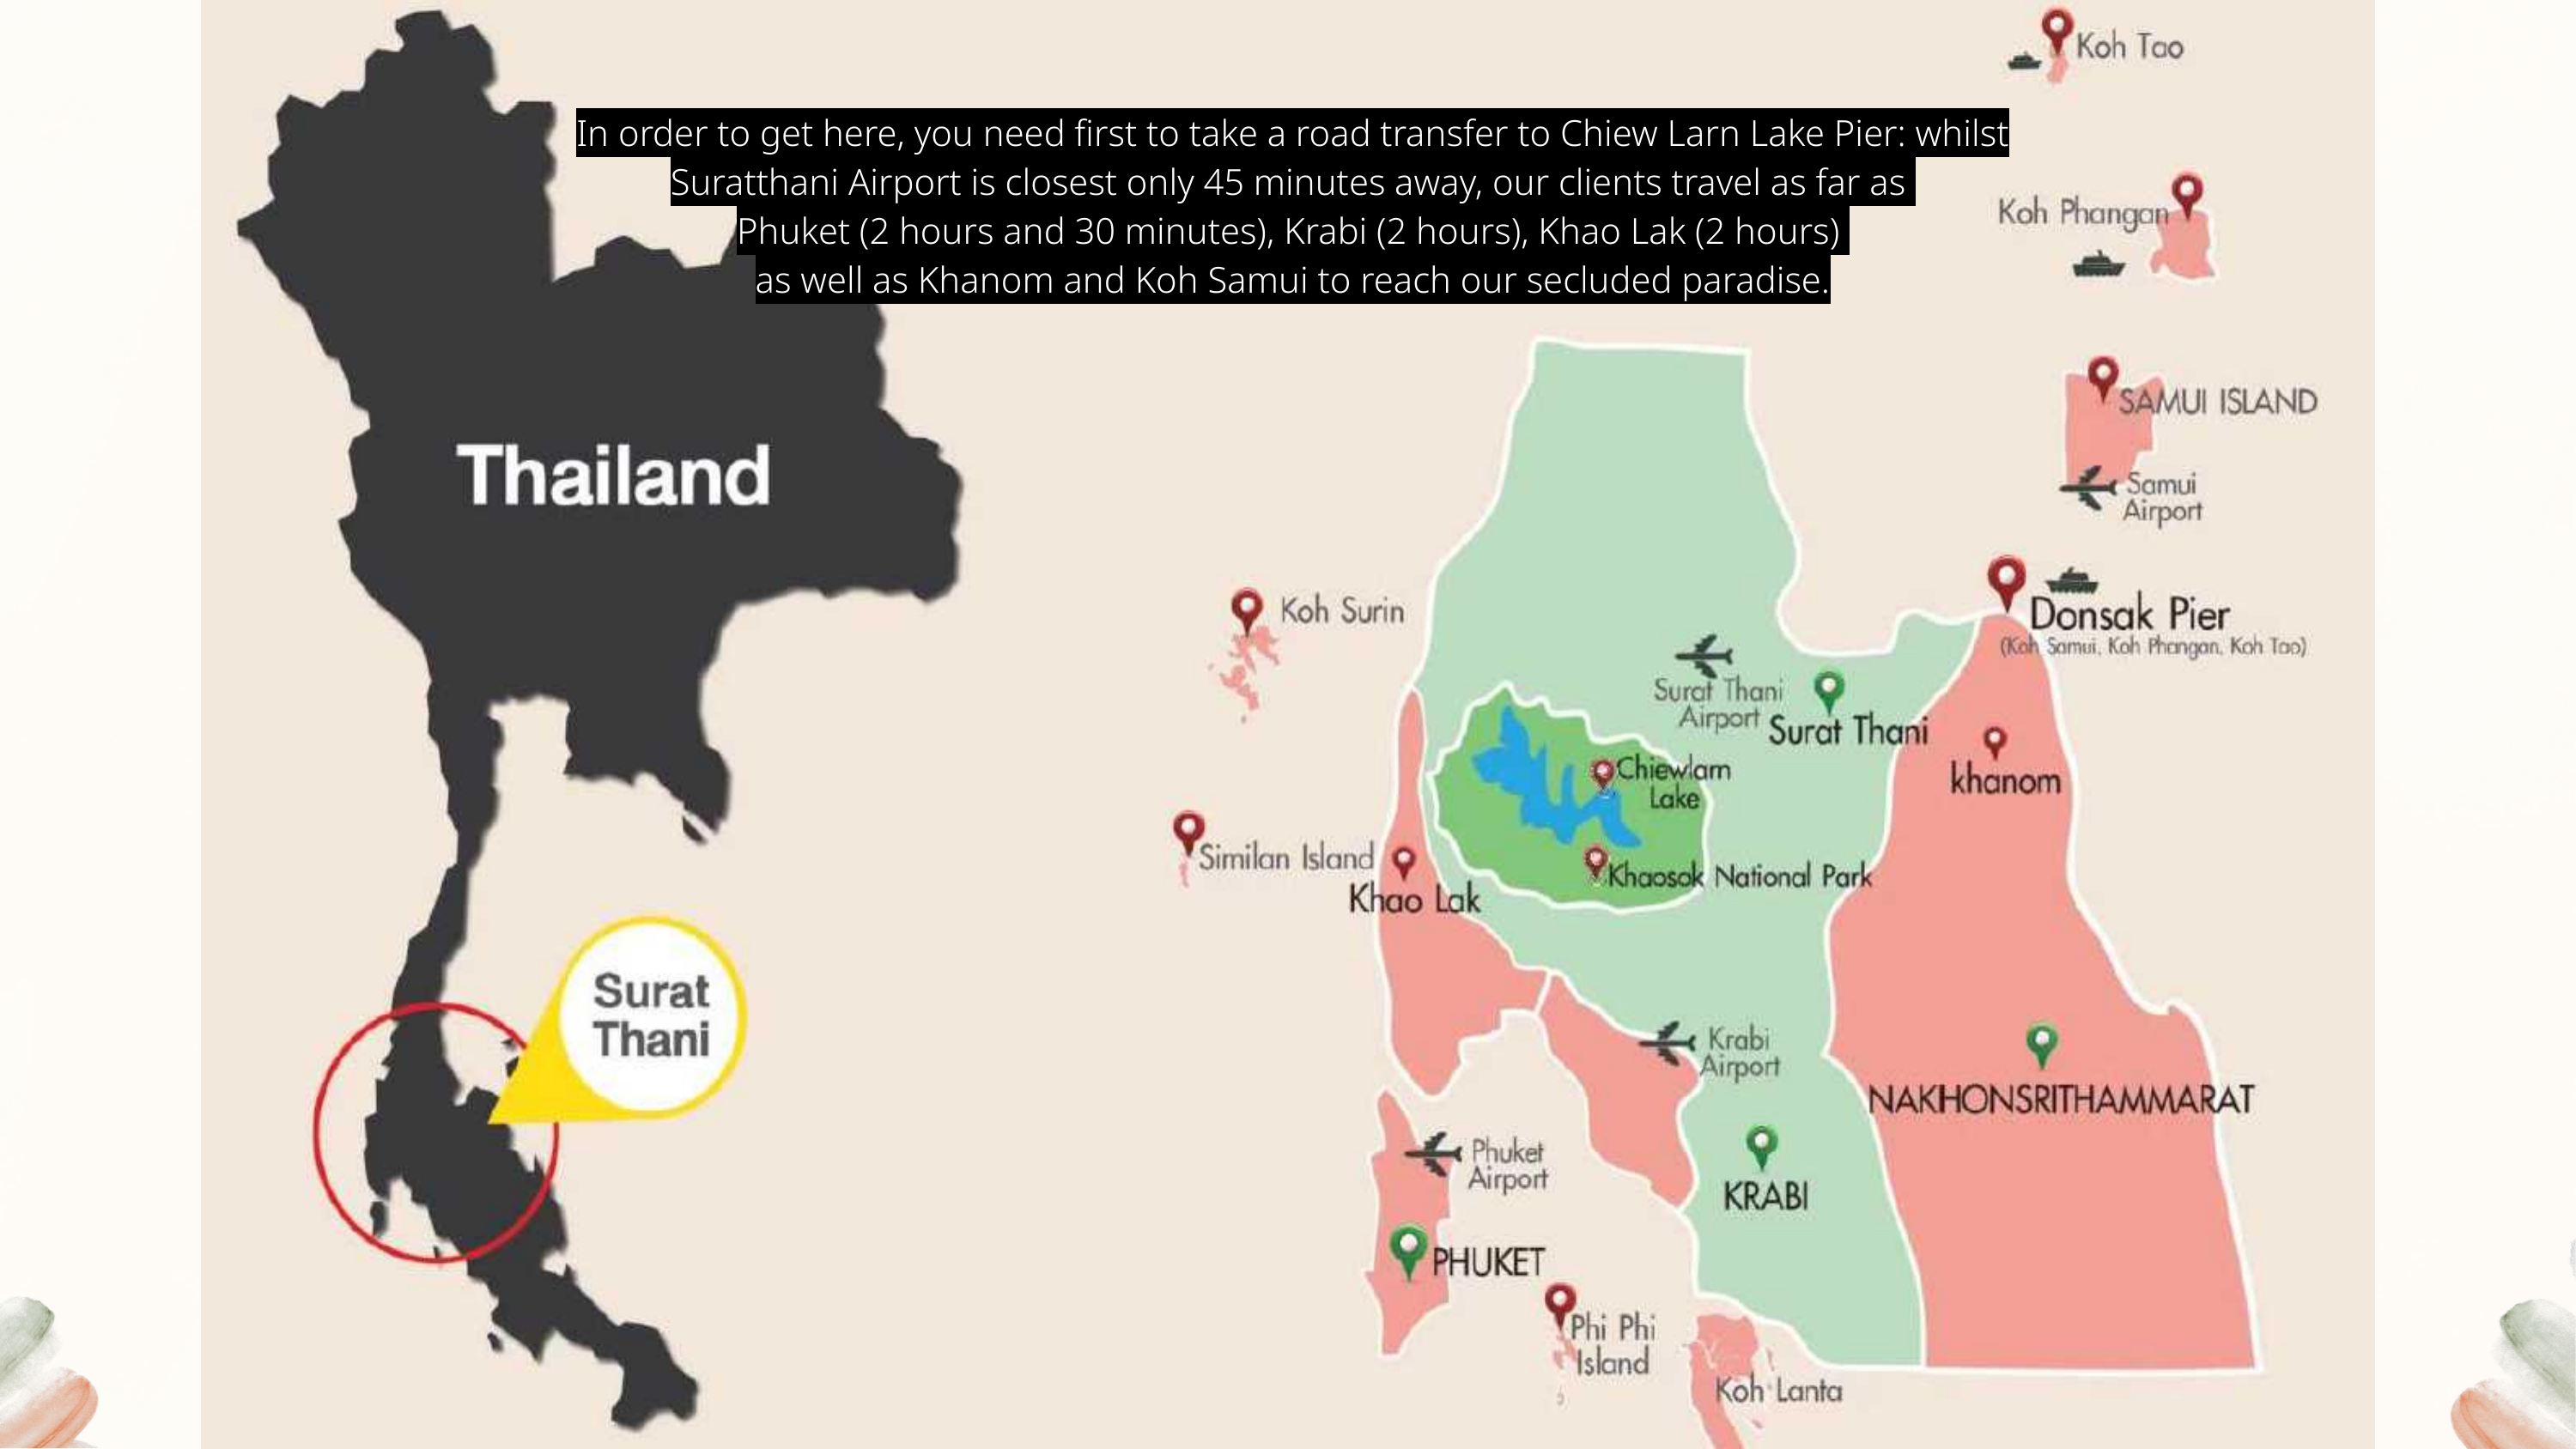

In order to get here, you need first to take a road transfer to Chiew Larn Lake Pier: whilst Suratthani Airport is closest only 45 minutes away, our clients travel as far as
Phuket (2 hours and 30 minutes), Krabi (2 hours), Khao Lak (2 hours)
as well as Khanom and Koh Samui to reach our secluded paradise.